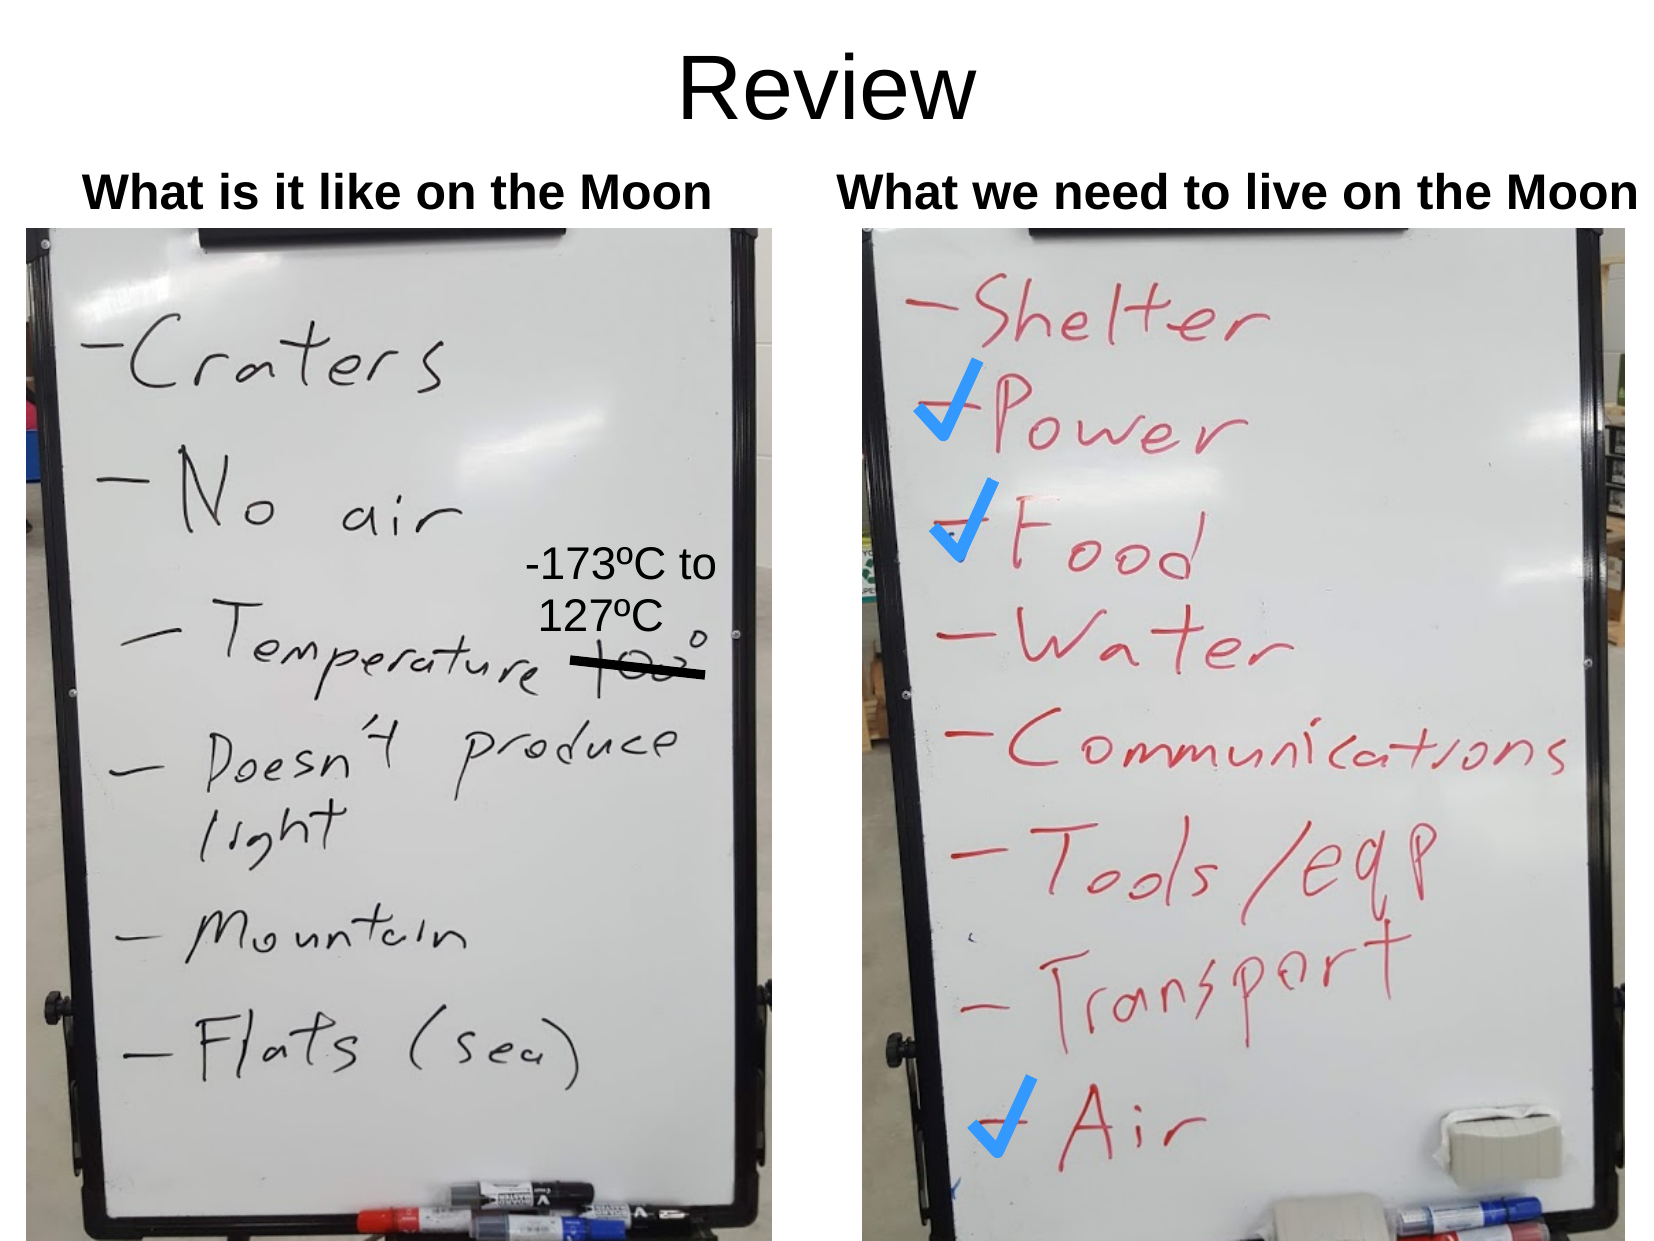

# Review
What is it like on the Moon
What we need to live on the Moon
-173ºC to
 127ºC